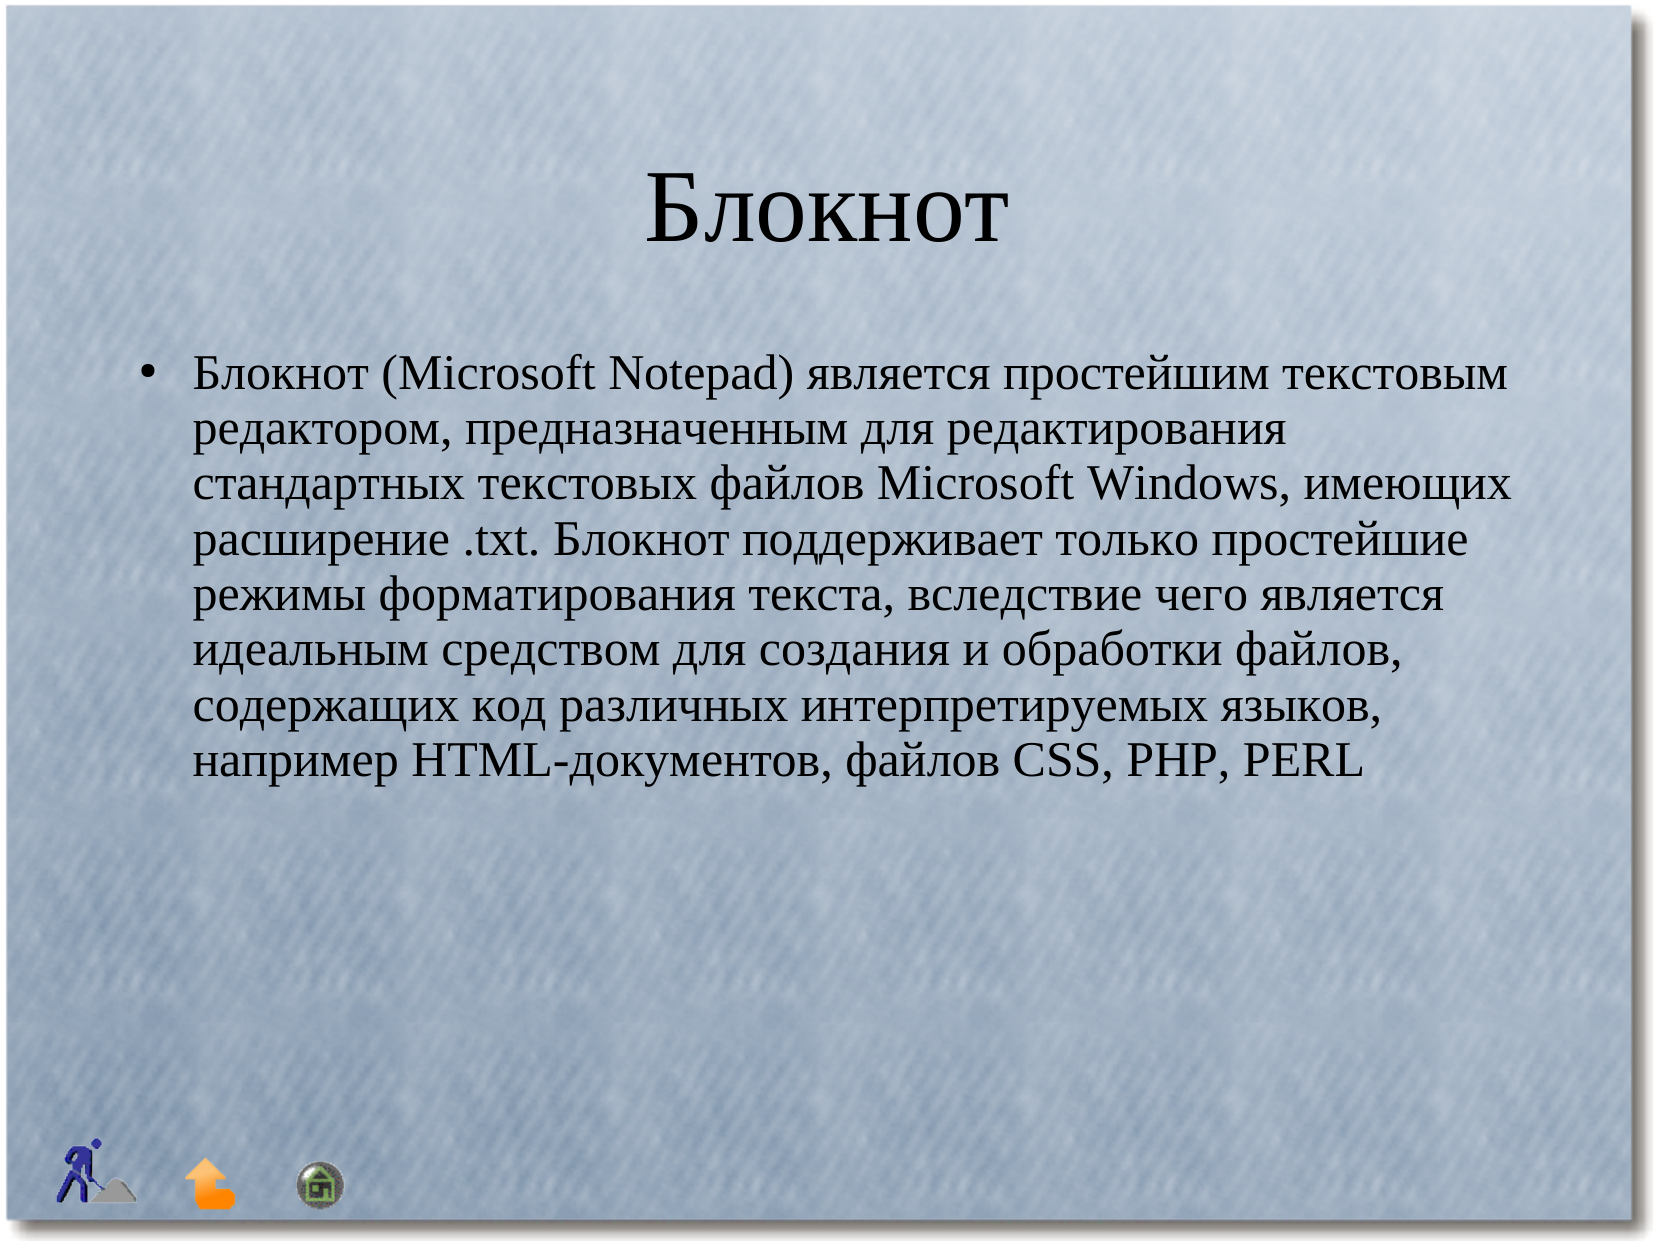

# Блокнот
Блокнот (Microsoft Notepad) является простейшим текстовым редактором, предназначенным для редактирования стандартных текстовых файлов Microsoft Windows, имеющих расширение .txt. Блокнот поддерживает только простейшие режимы форматирования текста, вследствие чего является идеальным средством для создания и обработки файлов, содержащих код различных интерпретируемых языков, например HTML-документов, файлов CSS, PHP, PERL